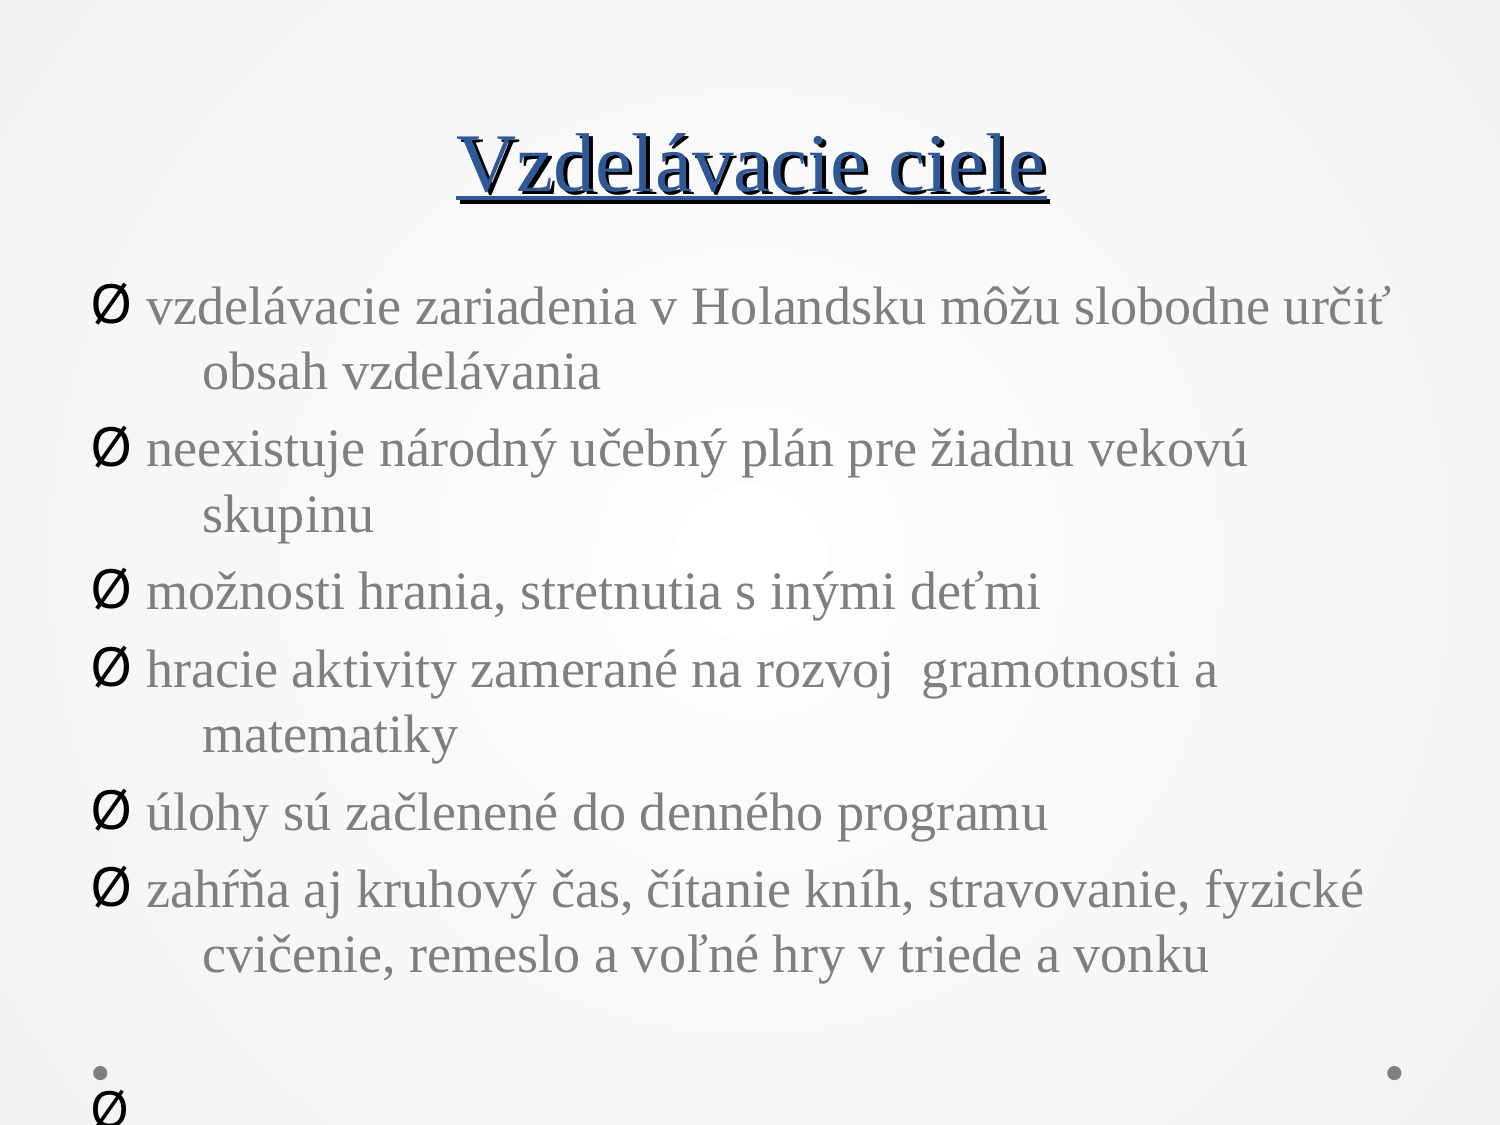

# Vzdelávacie ciele
vzdelávacie zariadenia v Holandsku môžu slobodne určiť obsah vzdelávania
neexistuje národný učebný plán pre žiadnu vekovú skupinu
možnosti hrania, stretnutia s inými deťmi
hracie aktivity zamerané na rozvoj gramotnosti a matematiky
úlohy sú začlenené do denného programu
zahŕňa aj kruhový čas, čítanie kníh, stravovanie, fyzické cvičenie, remeslo a voľné hry v triede a vonku